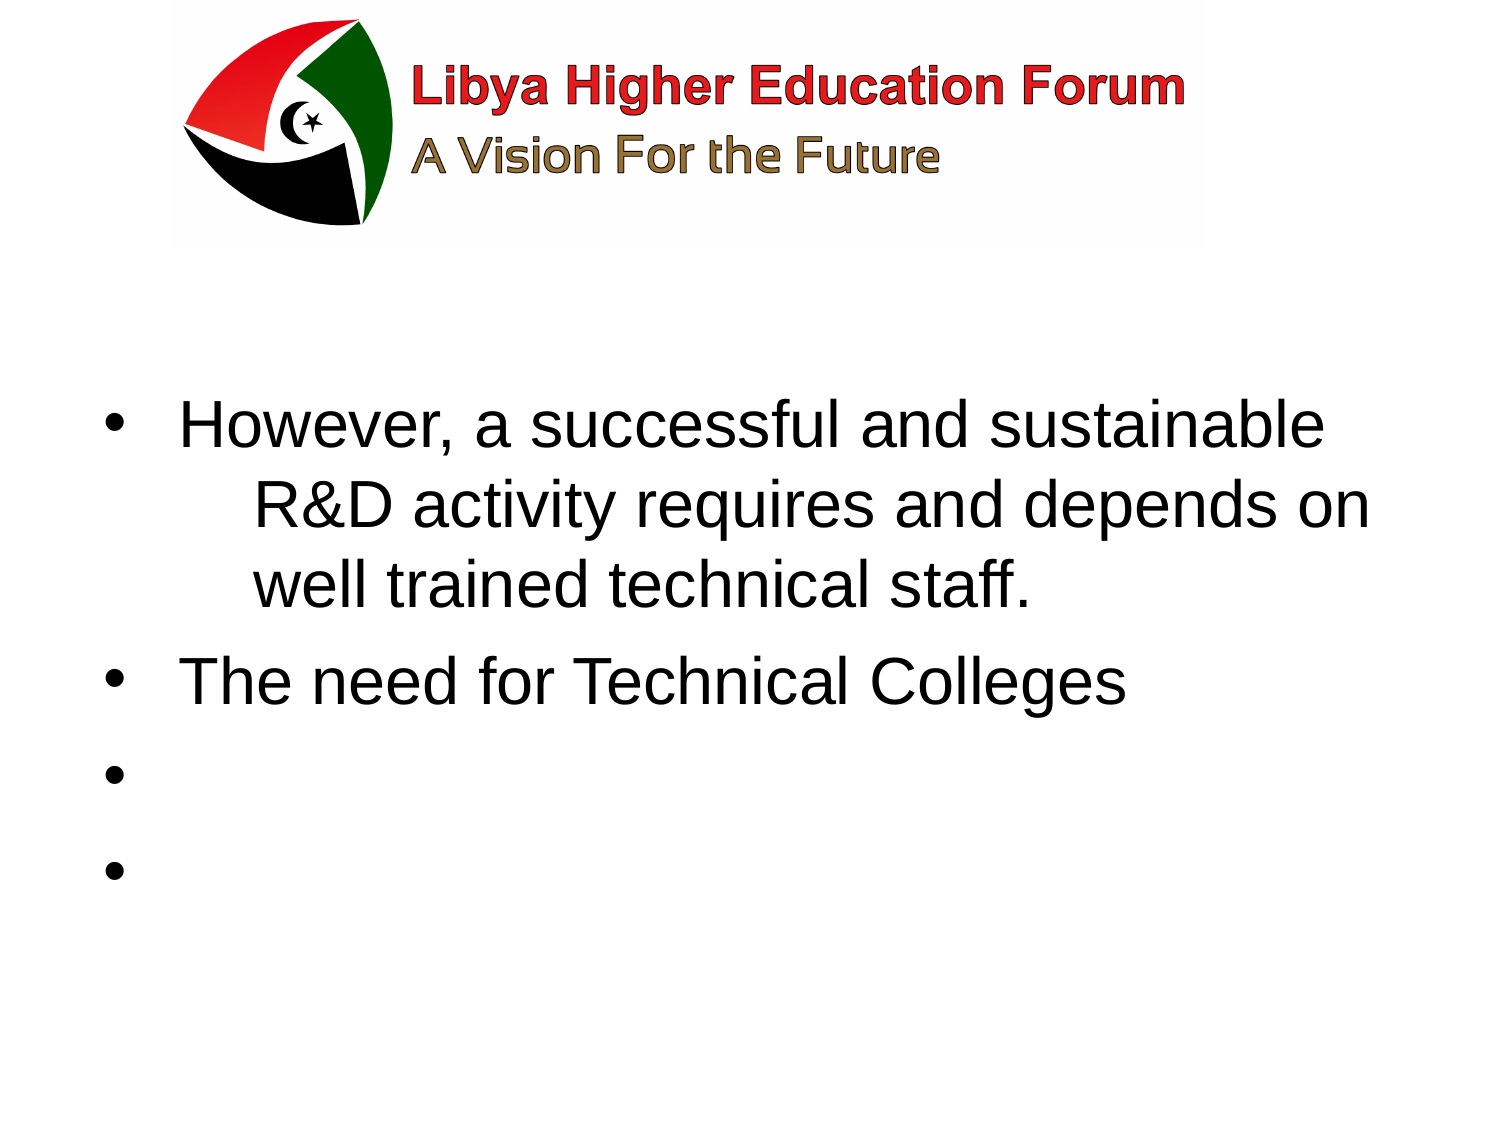

# However, a successful and sustainable R&D activity requires and depends on well trained technical staff.
The need for Technical Colleges